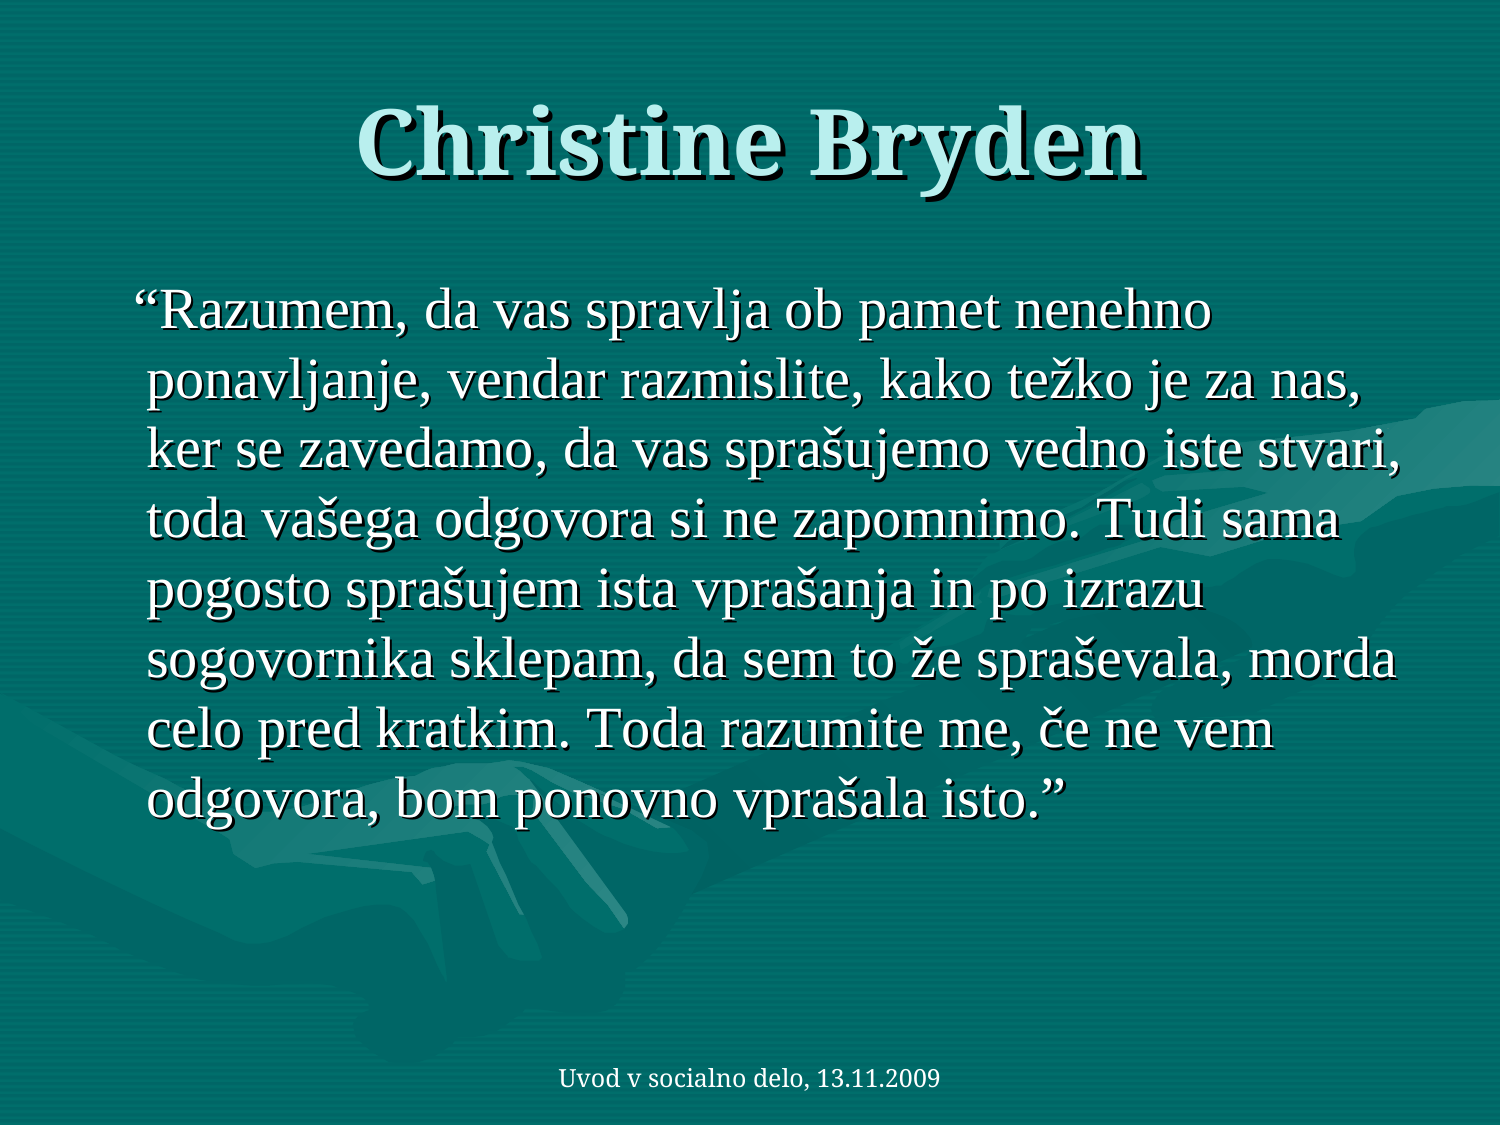

# Christine Bryden
 “Razumem, da vas spravlja ob pamet nenehno ponavljanje, vendar razmislite, kako težko je za nas, ker se zavedamo, da vas sprašujemo vedno iste stvari, toda vašega odgovora si ne zapomnimo. Tudi sama pogosto sprašujem ista vprašanja in po izrazu sogovornika sklepam, da sem to že spraševala, morda celo pred kratkim. Toda razumite me, če ne vem odgovora, bom ponovno vprašala isto.”
Uvod v socialno delo, 13.11.2009